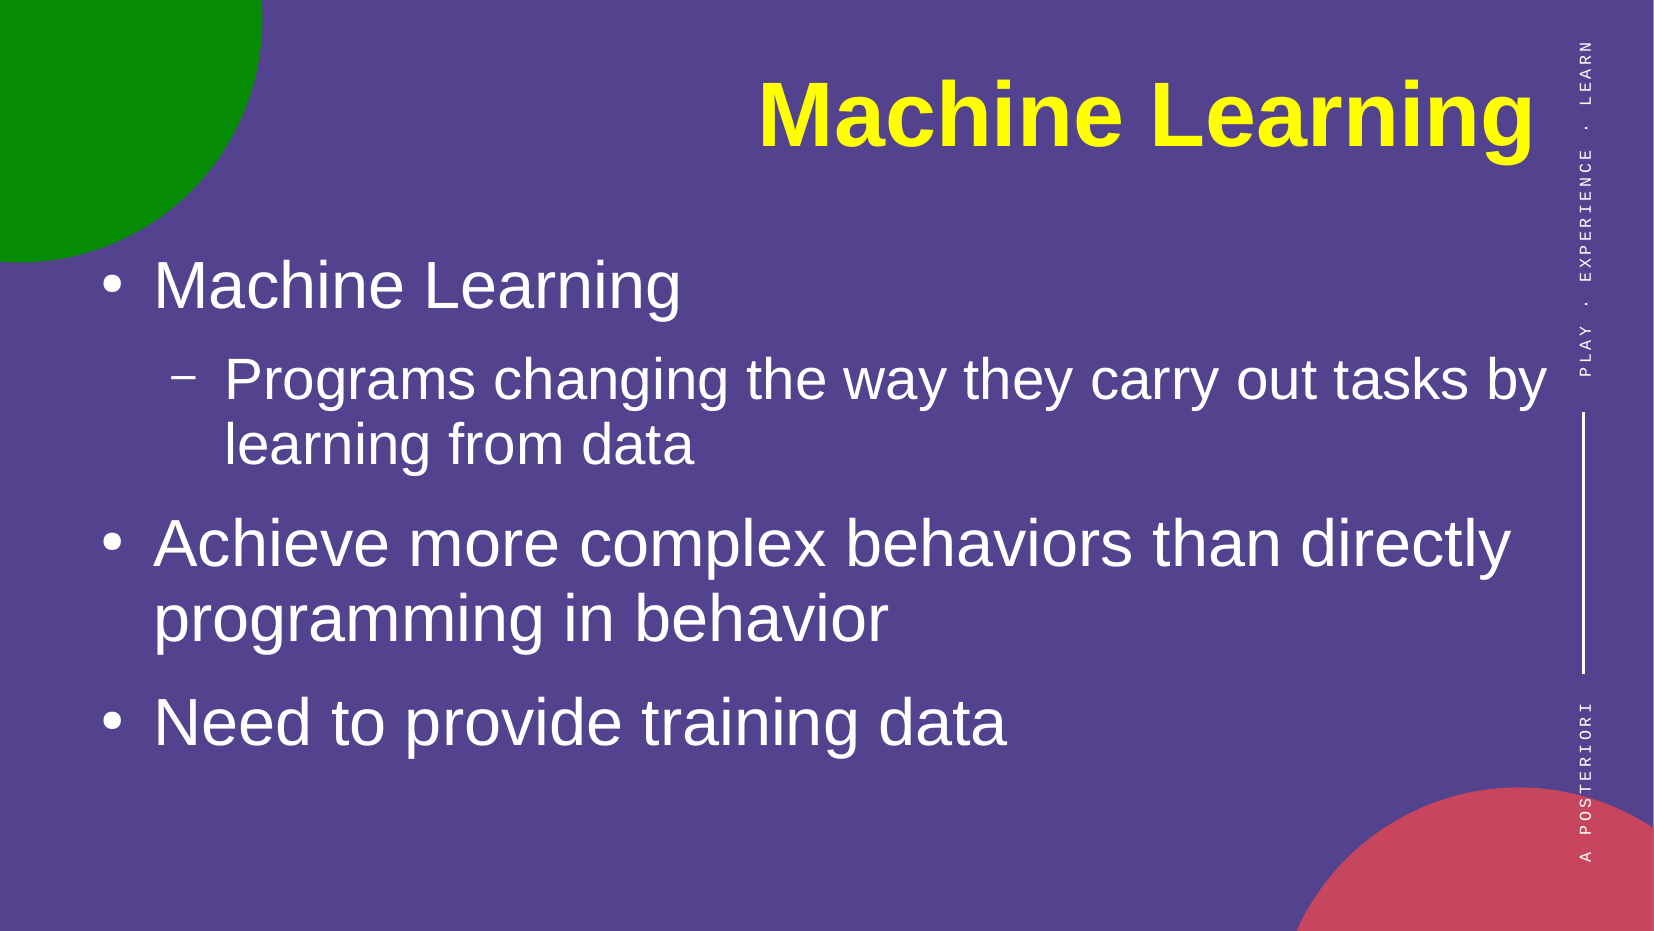

# Machine Learning
Machine Learning
Programs changing the way they carry out tasks by learning from data
Achieve more complex behaviors than directly programming in behavior
Need to provide training data